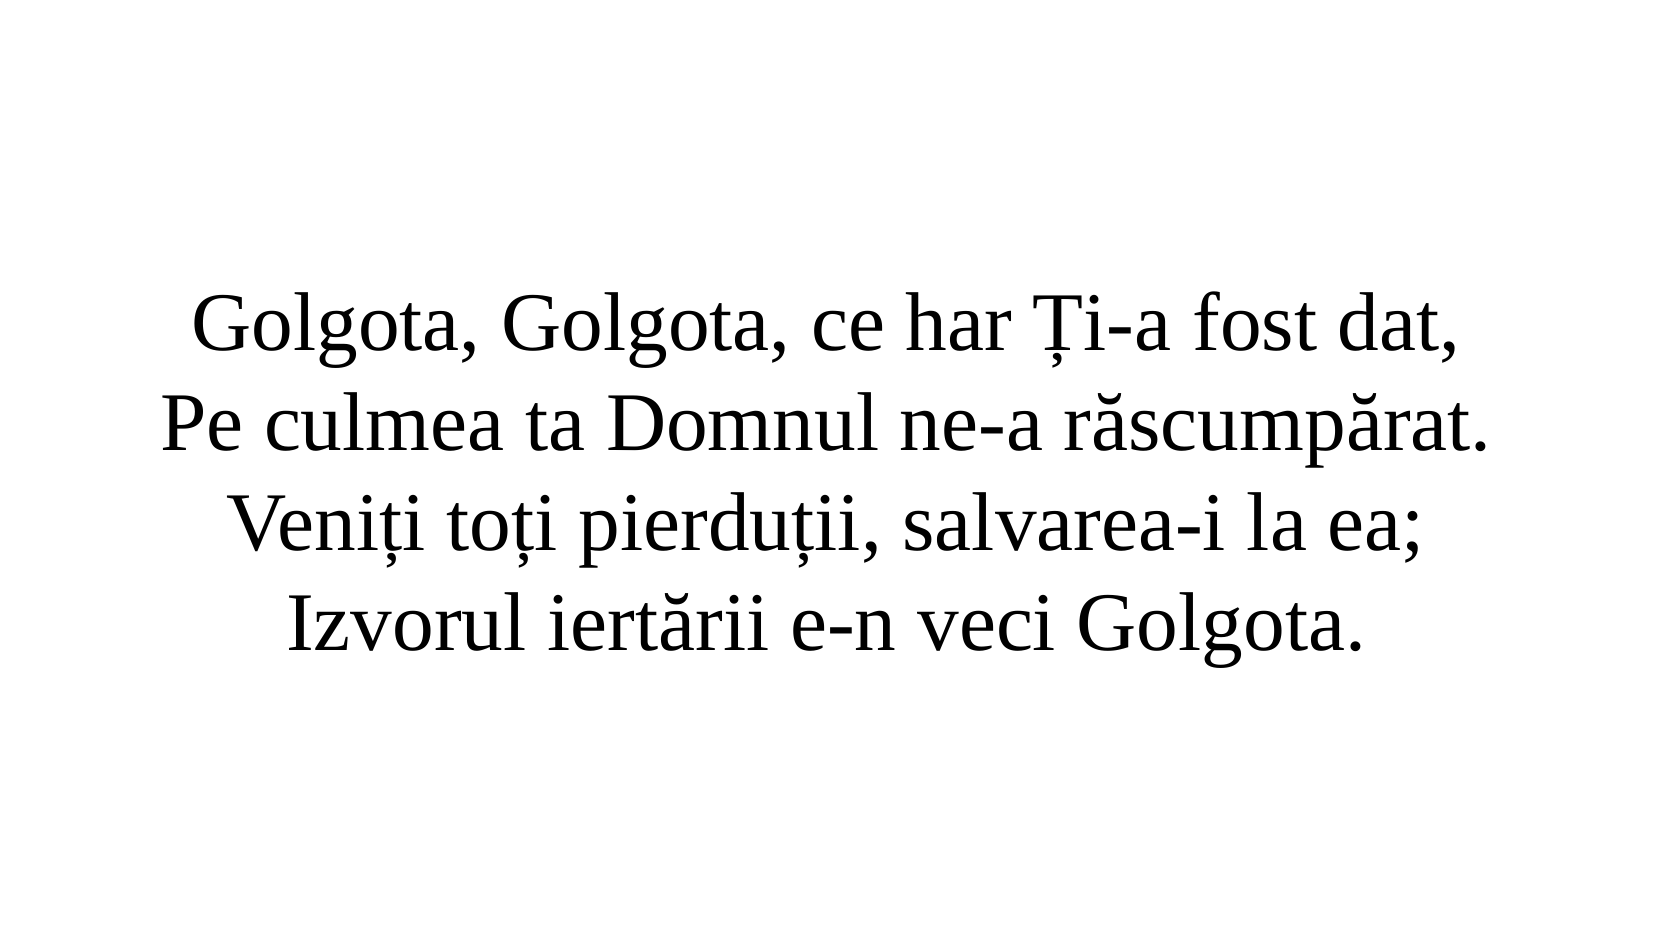

# Golgota, Golgota, ce har Ți-a fost dat,
Pe culmea ta Domnul ne-a răscumpărat.
Veniți toți pierduții, salvarea-i la ea;
Izvorul iertării e-n veci Golgota.